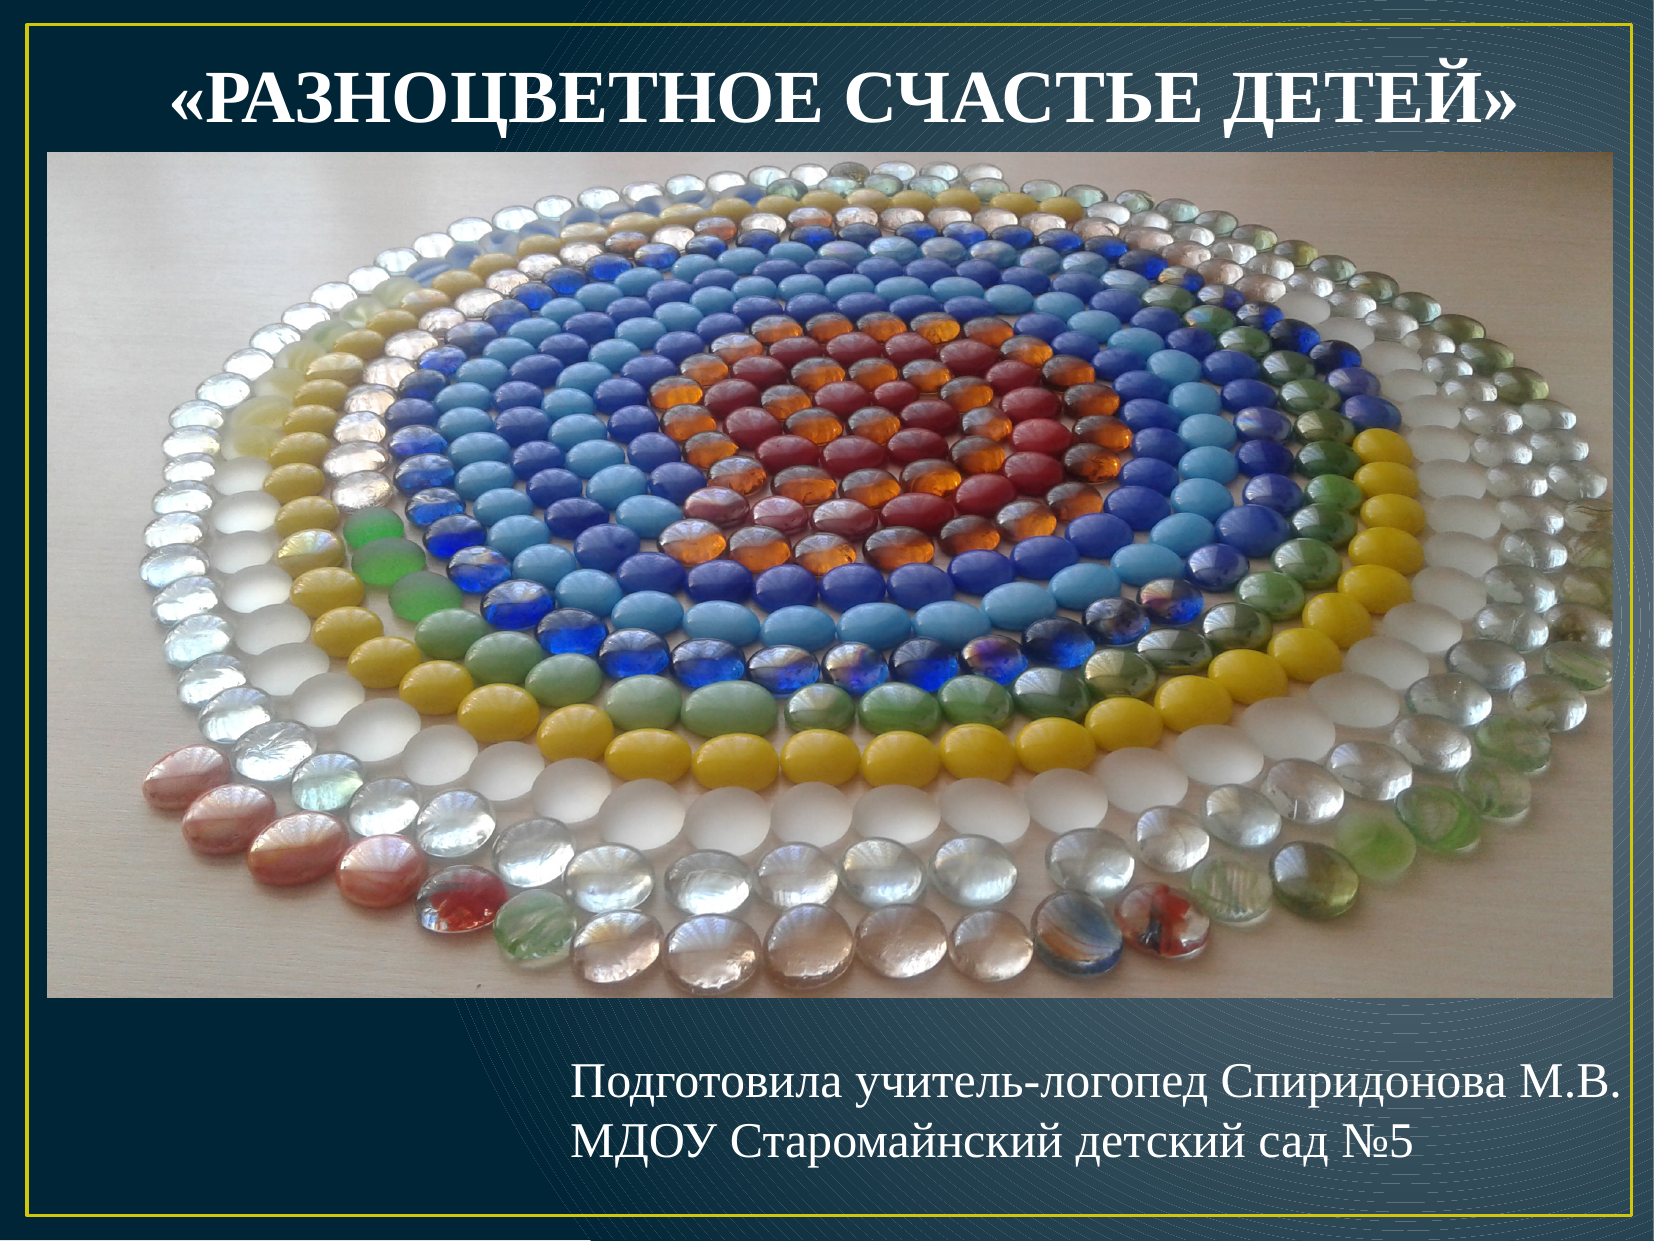

«РАЗНОЦВЕТНОЕ СЧАСТЬЕ ДЕТЕЙ»
Подготовила учитель-логопед Спиридонова М.В.
МДОУ Старомайнский детский сад №5